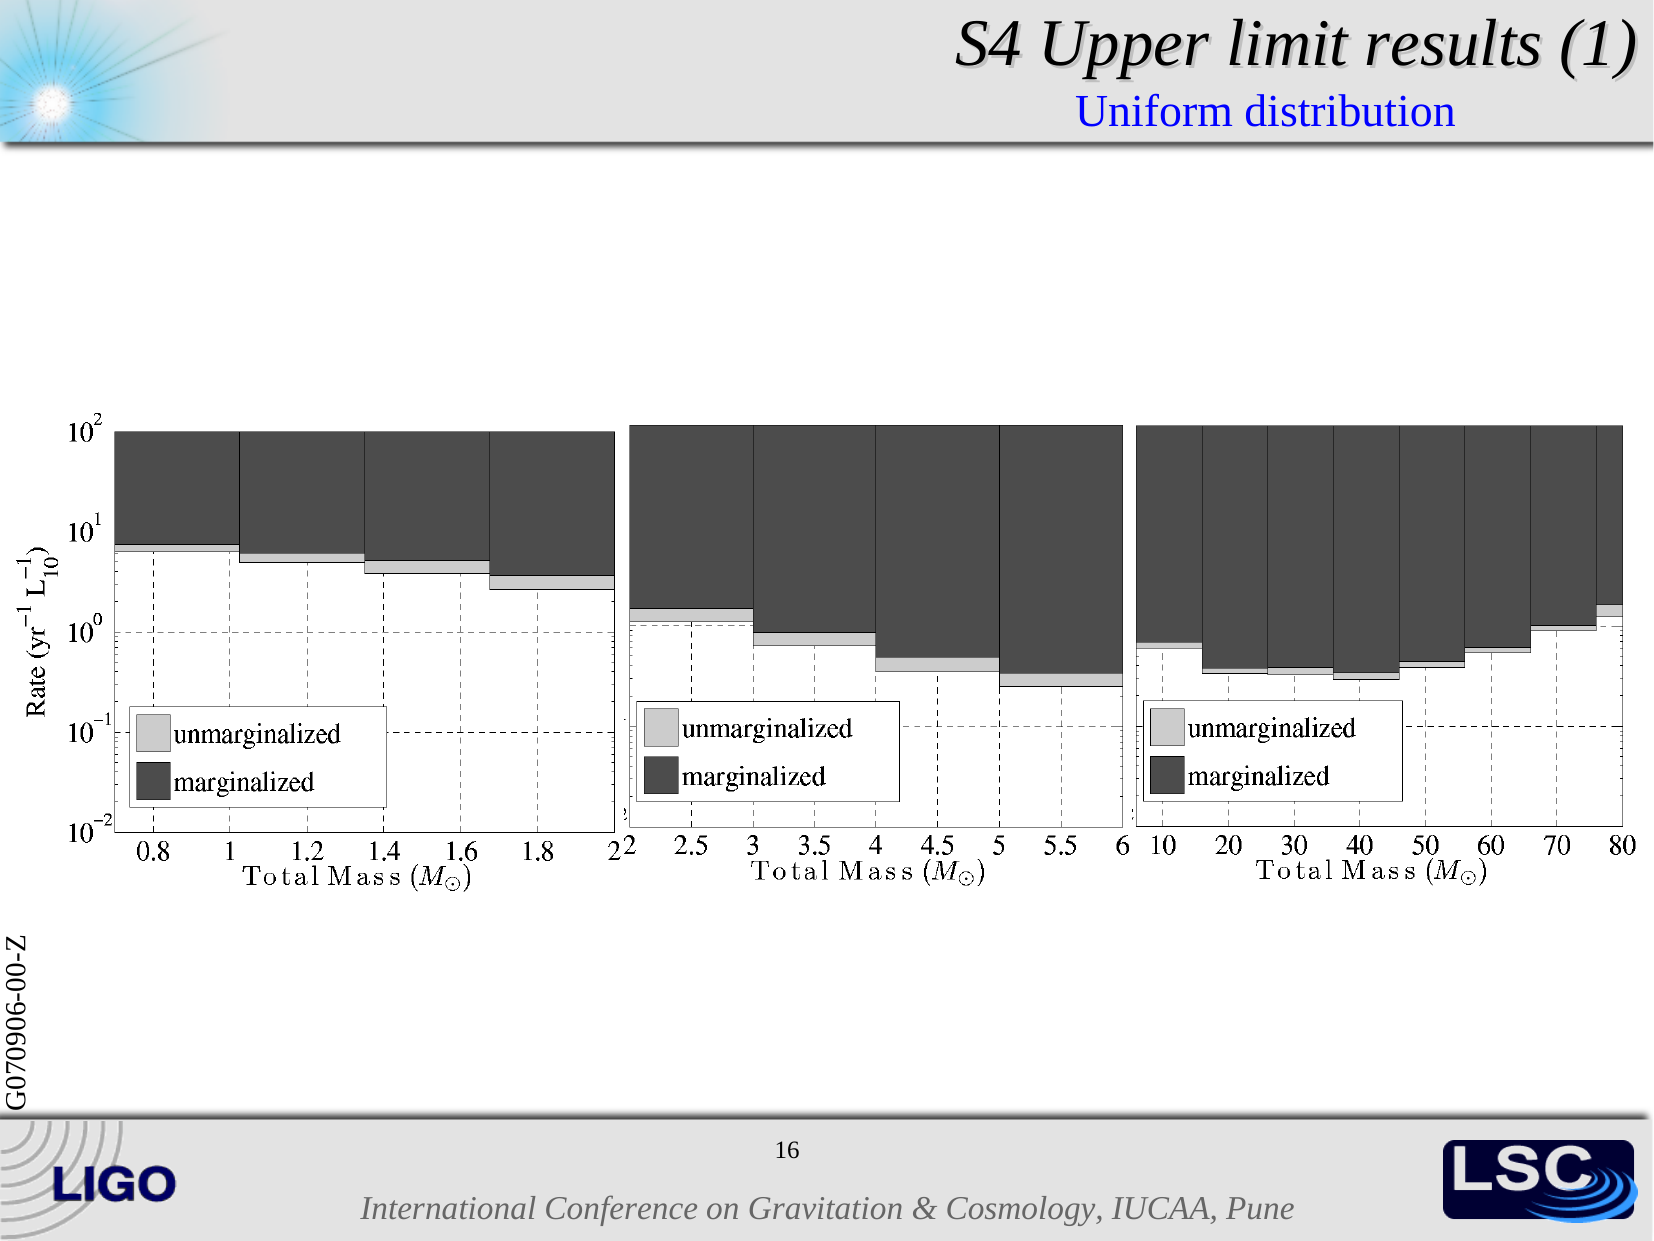

S4 Upper limit results (1)
Uniform distribution